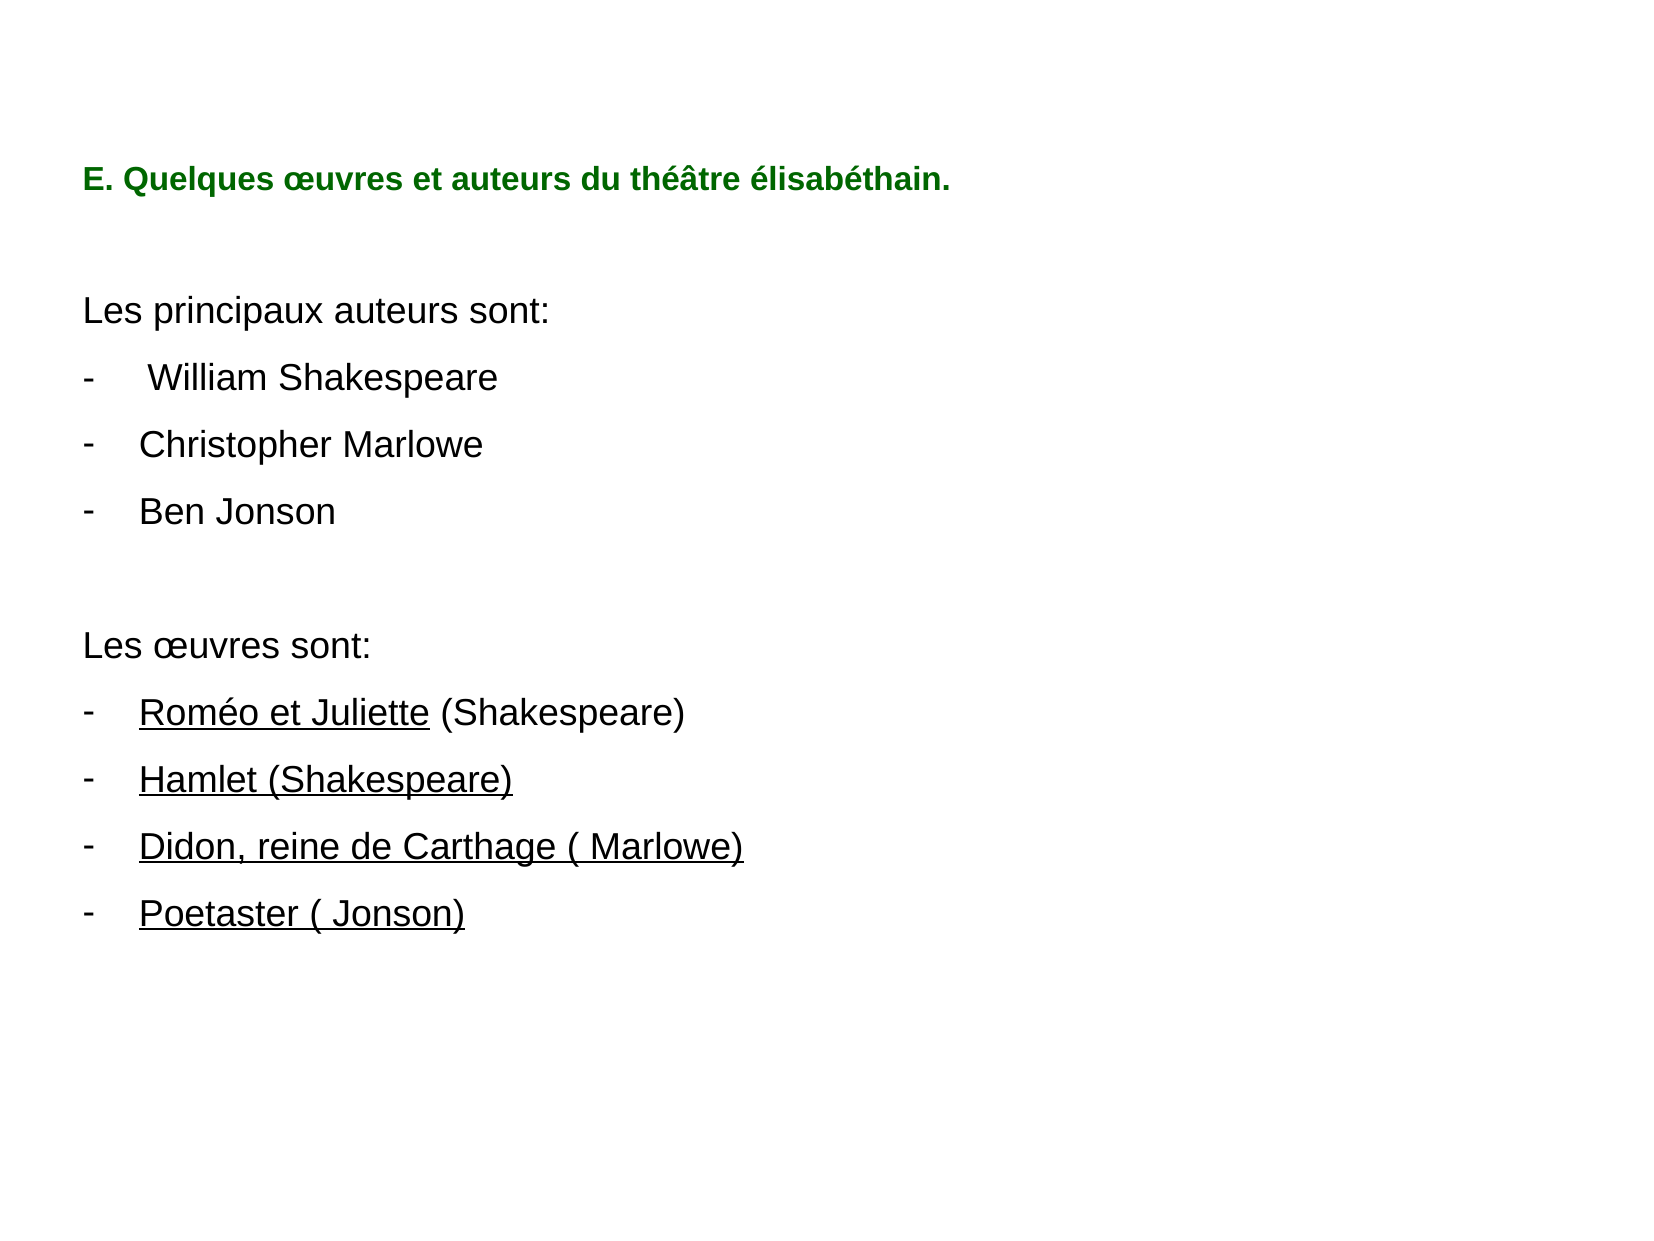

# E. Quelques œuvres et auteurs du théâtre élisabéthain.
Les principaux auteurs sont:
- William Shakespeare
Christopher Marlowe
Ben Jonson
Les œuvres sont:
Roméo et Juliette (Shakespeare)
Hamlet (Shakespeare)
Didon, reine de Carthage ( Marlowe)
Poetaster ( Jonson)